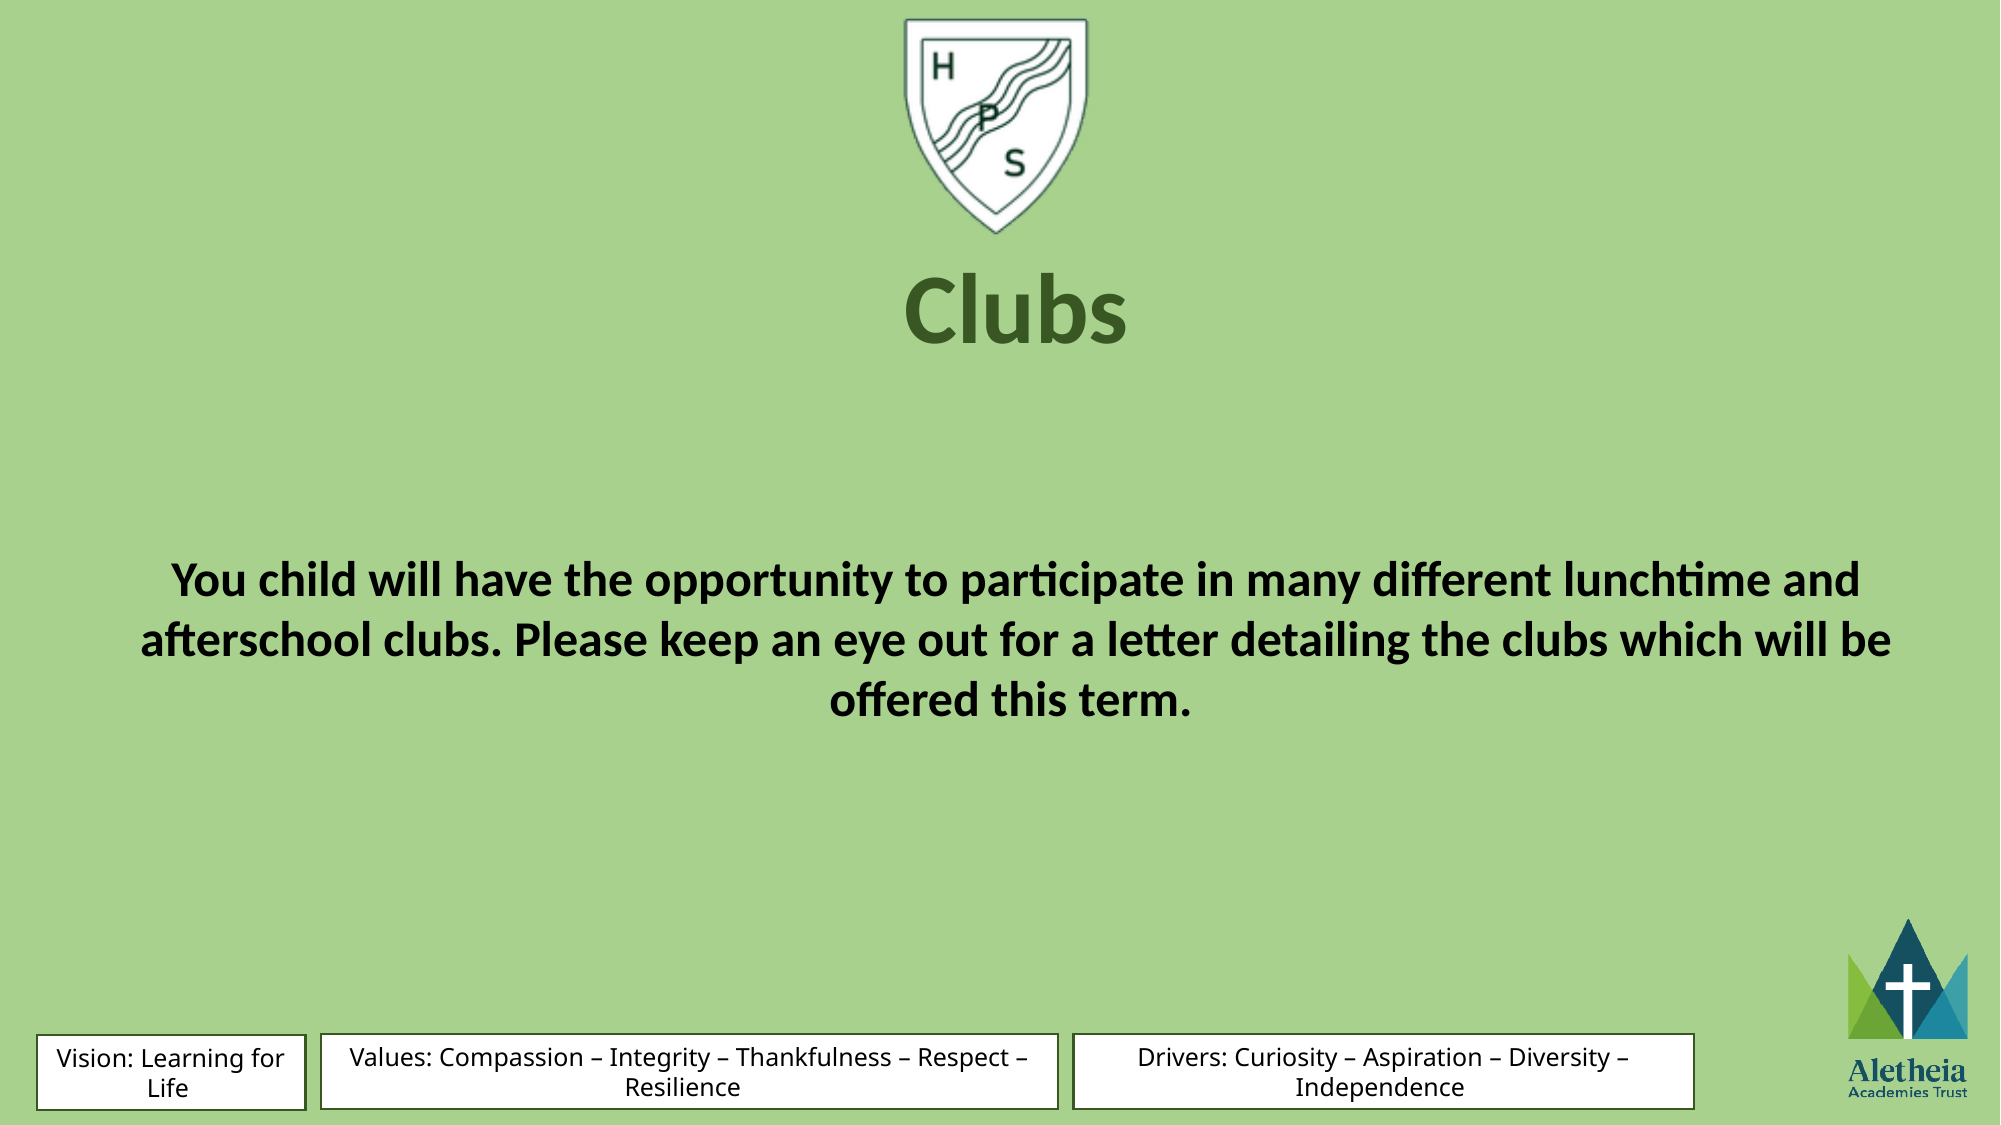

Clubs
You child will have the opportunity to participate in many different lunchtime and afterschool clubs. Please keep an eye out for a letter detailing the clubs which will be offered this term.
Values: Compassion – Integrity – Thankfulness – Respect – Resilience
Drivers: Curiosity – Aspiration – Diversity – Independence
Vision: Learning for Life